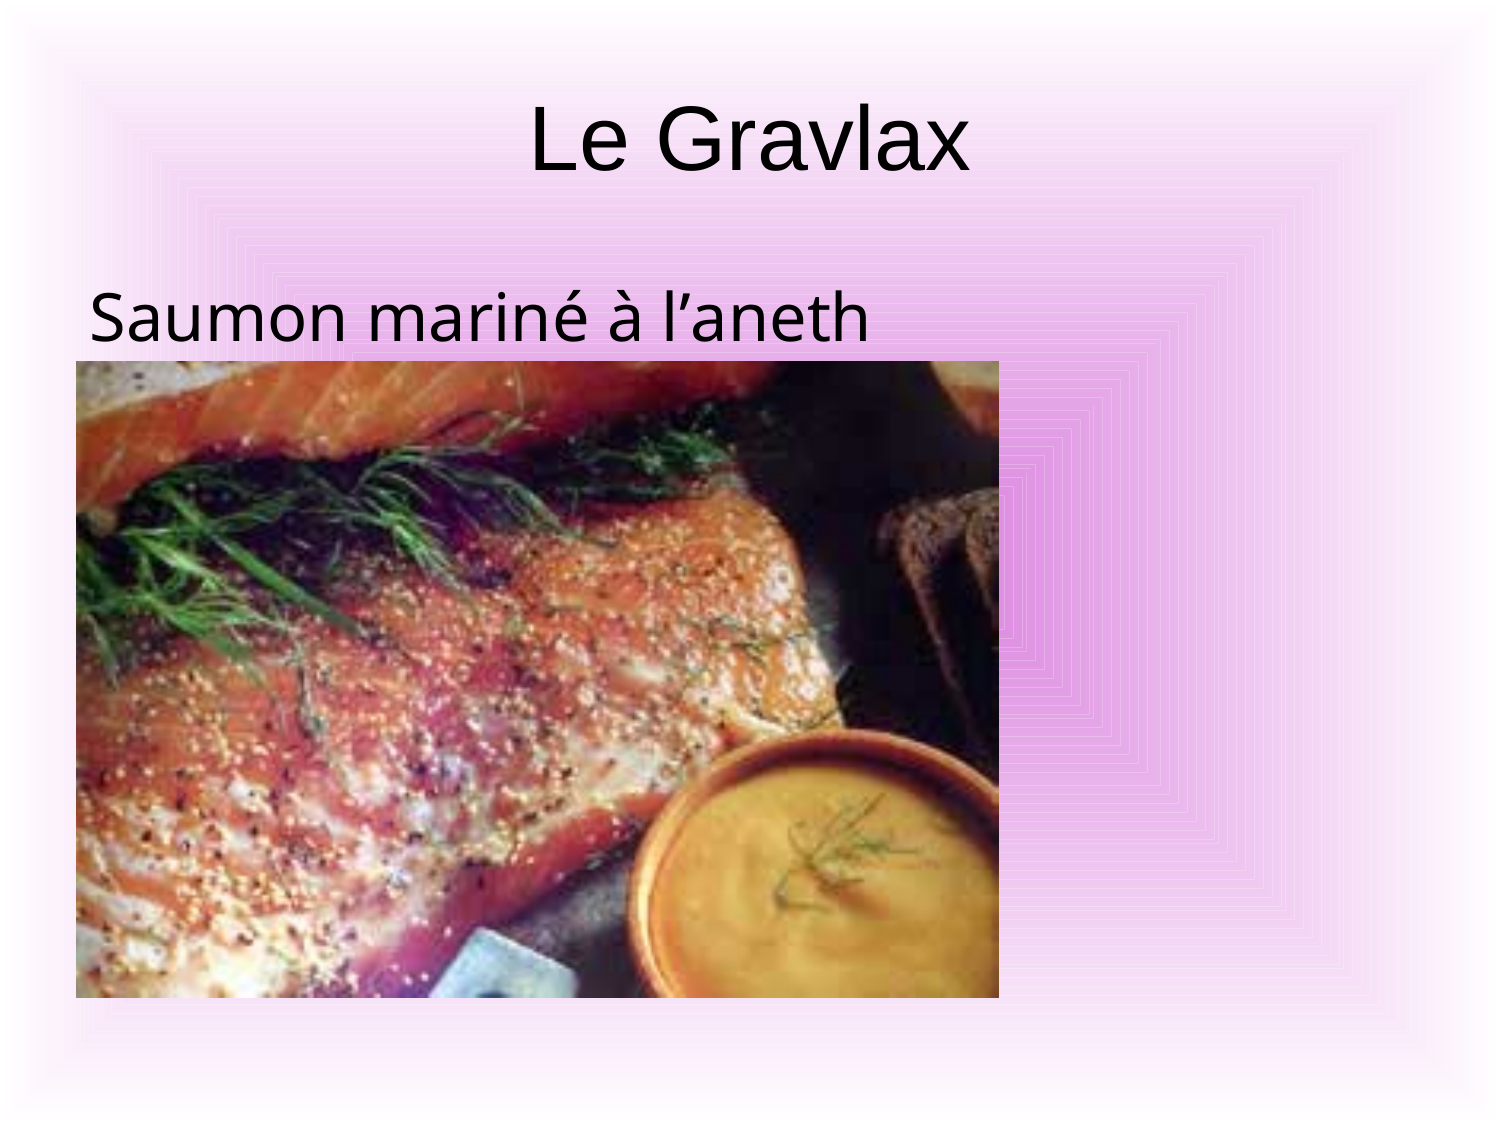

# Le Gravlax
Saumon mariné à l’aneth